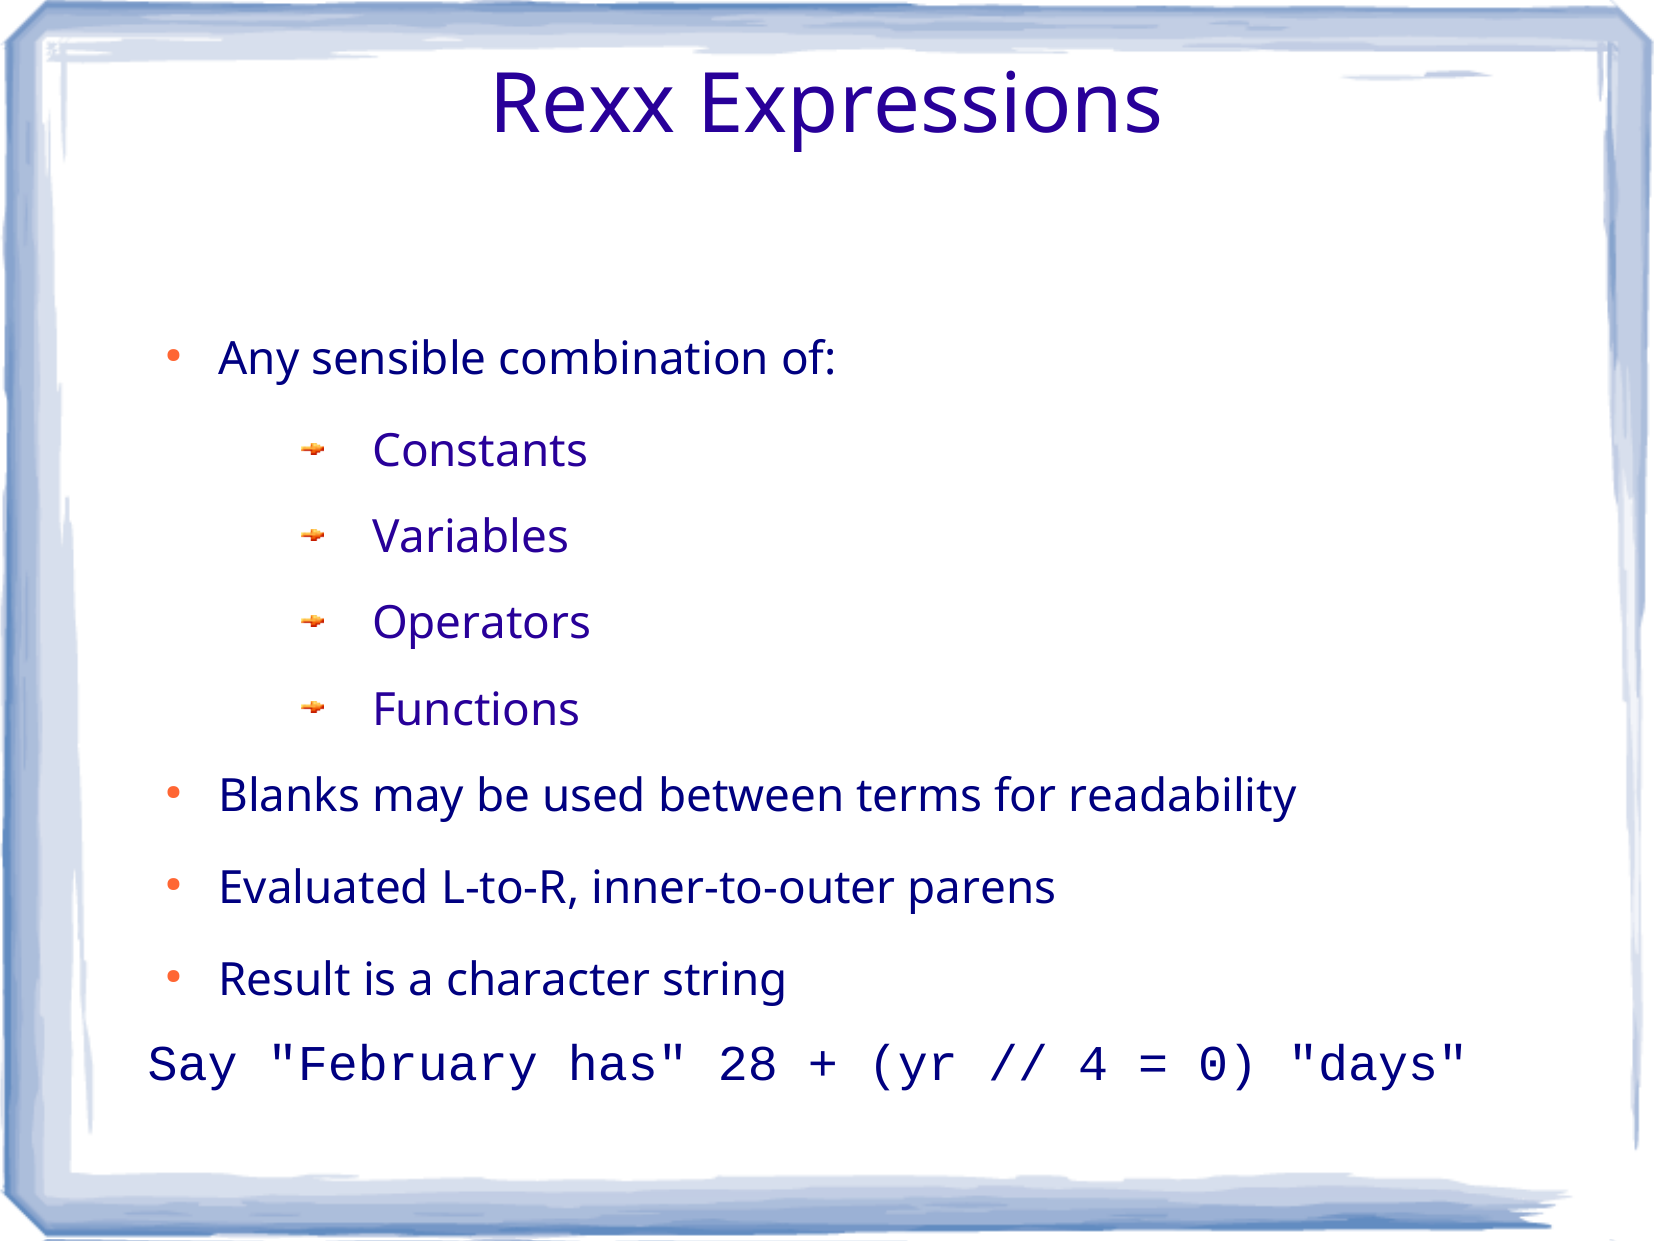

# Rexx Expressions
Any sensible combination of:
Constants
Variables
Operators
Functions
Blanks may be used between terms for readability
Evaluated L-to-R, inner-to-outer parens
Result is a character string
Say ″February has″ 28 + (yr // 4 = 0) ″days″